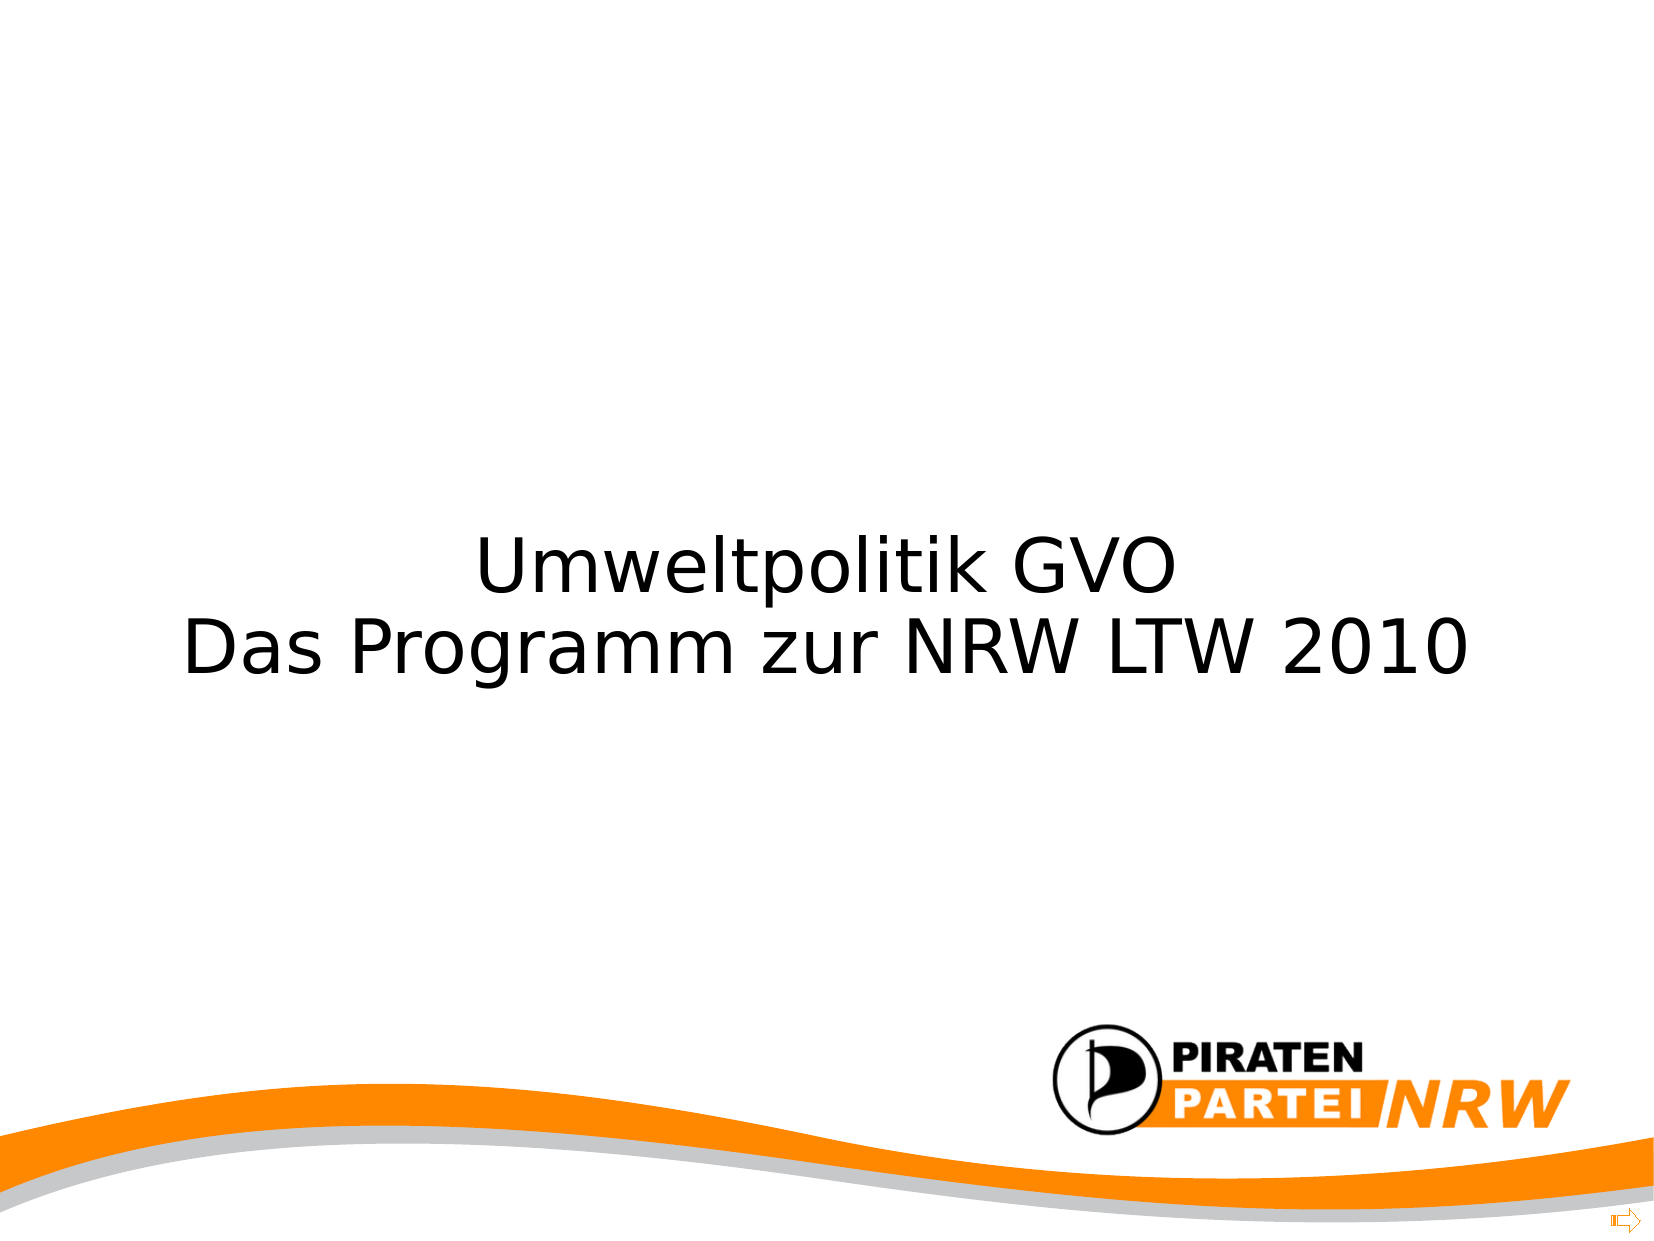

Umweltpolitik GVO
# Das Programm zur NRW LTW 2010